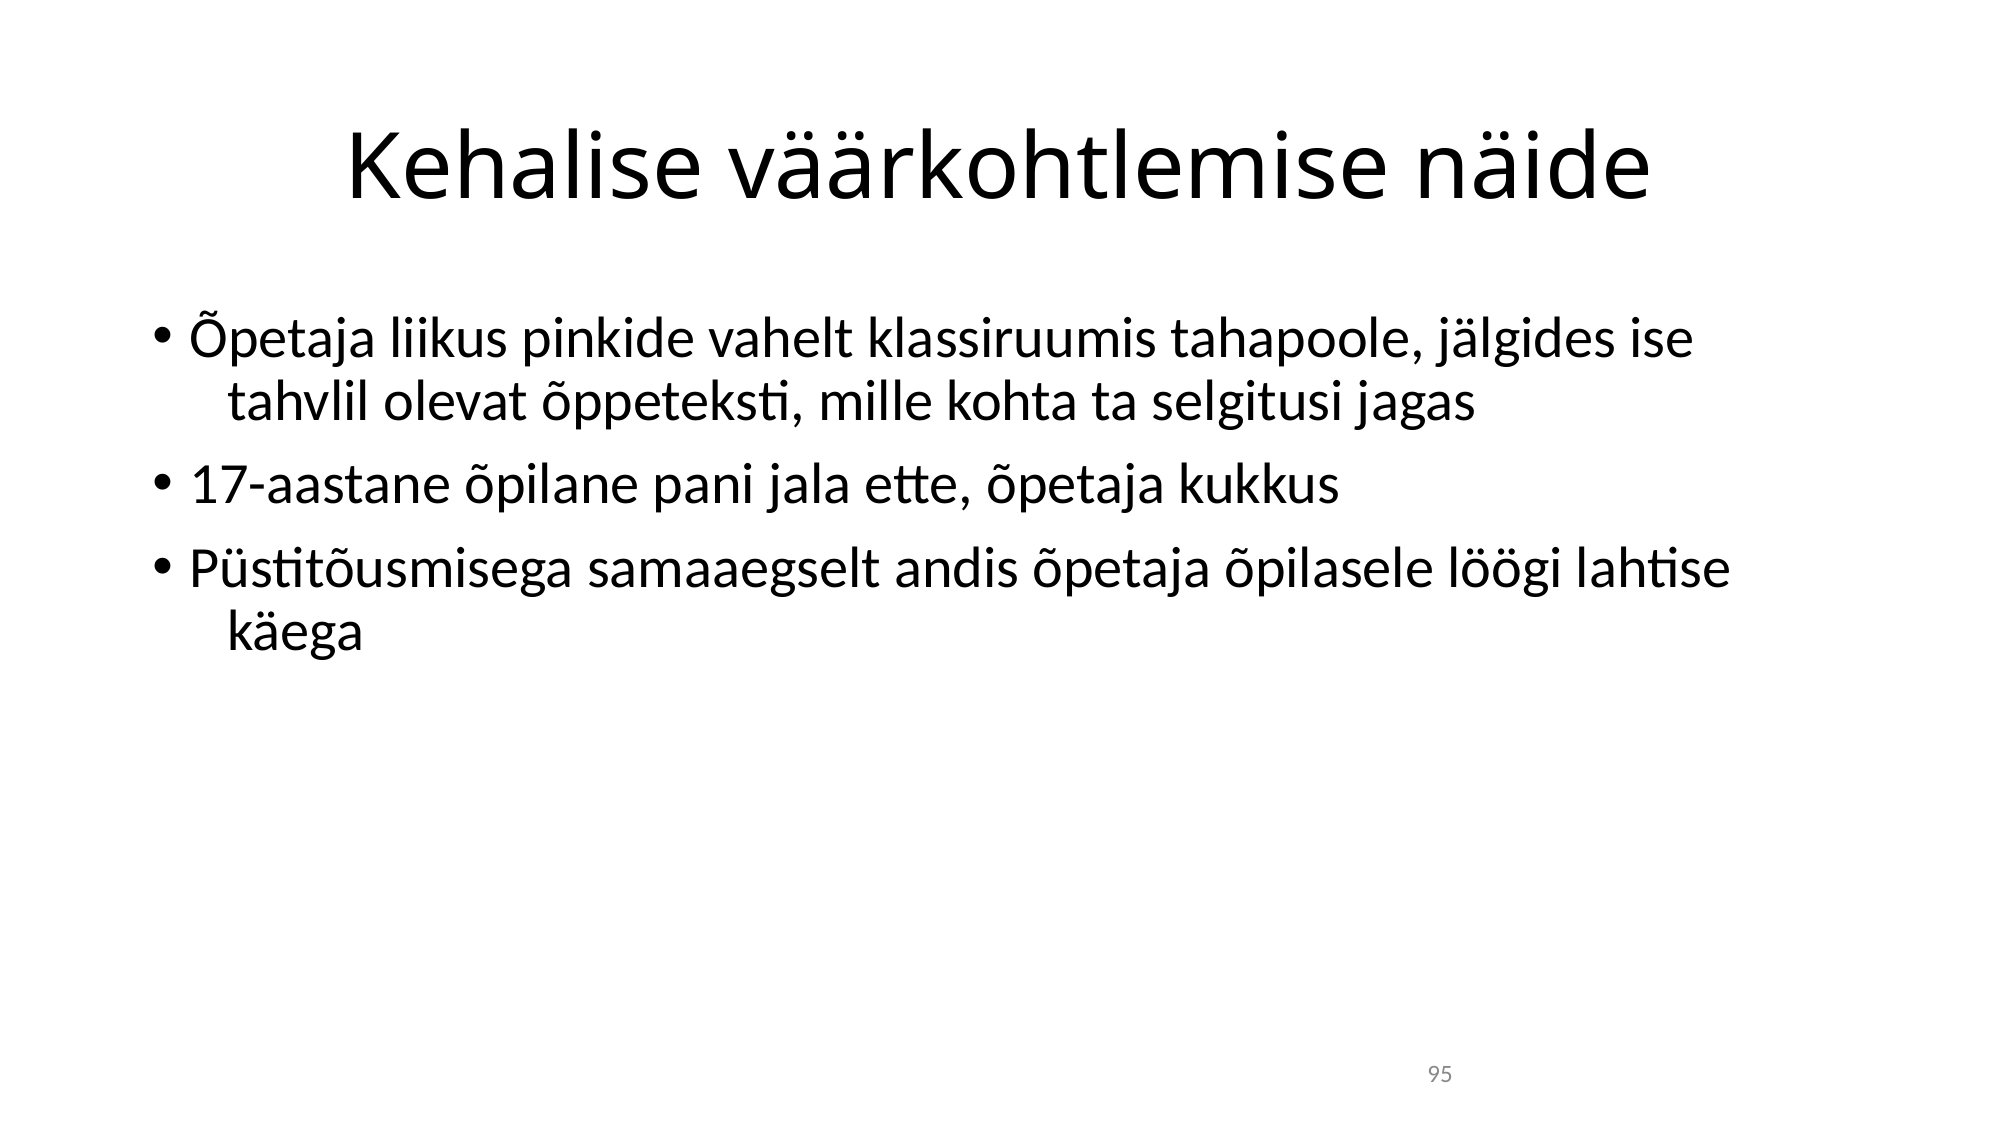

# Kehalise väärkohtlemise näide
Õpetaja liikus pinkide vahelt klassiruumis tahapoole, jälgides ise tahvlil olevat õppeteksti, mille kohta ta selgitusi jagas
17-aastane õpilane pani jala ette, õpetaja kukkus
Püstitõusmisega samaaegselt andis õpetaja õpilasele löögi lahtise käega
95